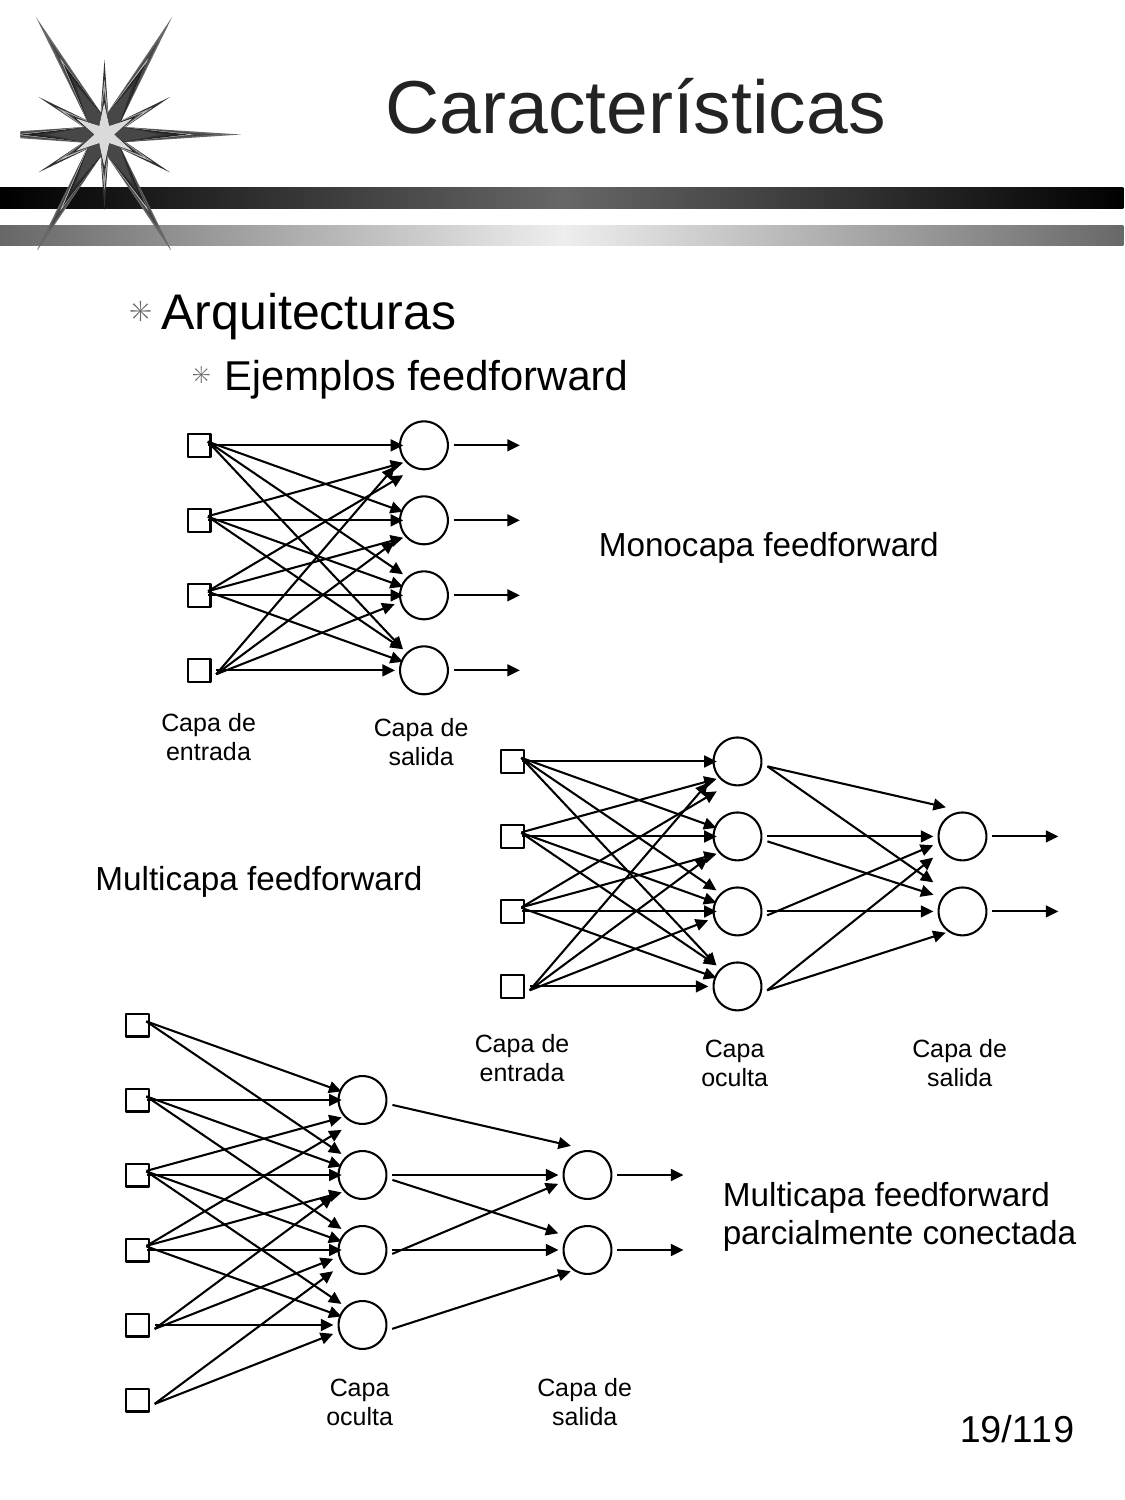

# Características
Arquitecturas
Ejemplos feedforward
Monocapa feedforward
Capa de
entrada
Capa de
salida
Multicapa feedforward
Capa de
entrada
Capa
oculta
Capa de
salida
Multicapa feedforward
parcialmente conectada
Capa
oculta
Capa de
salida